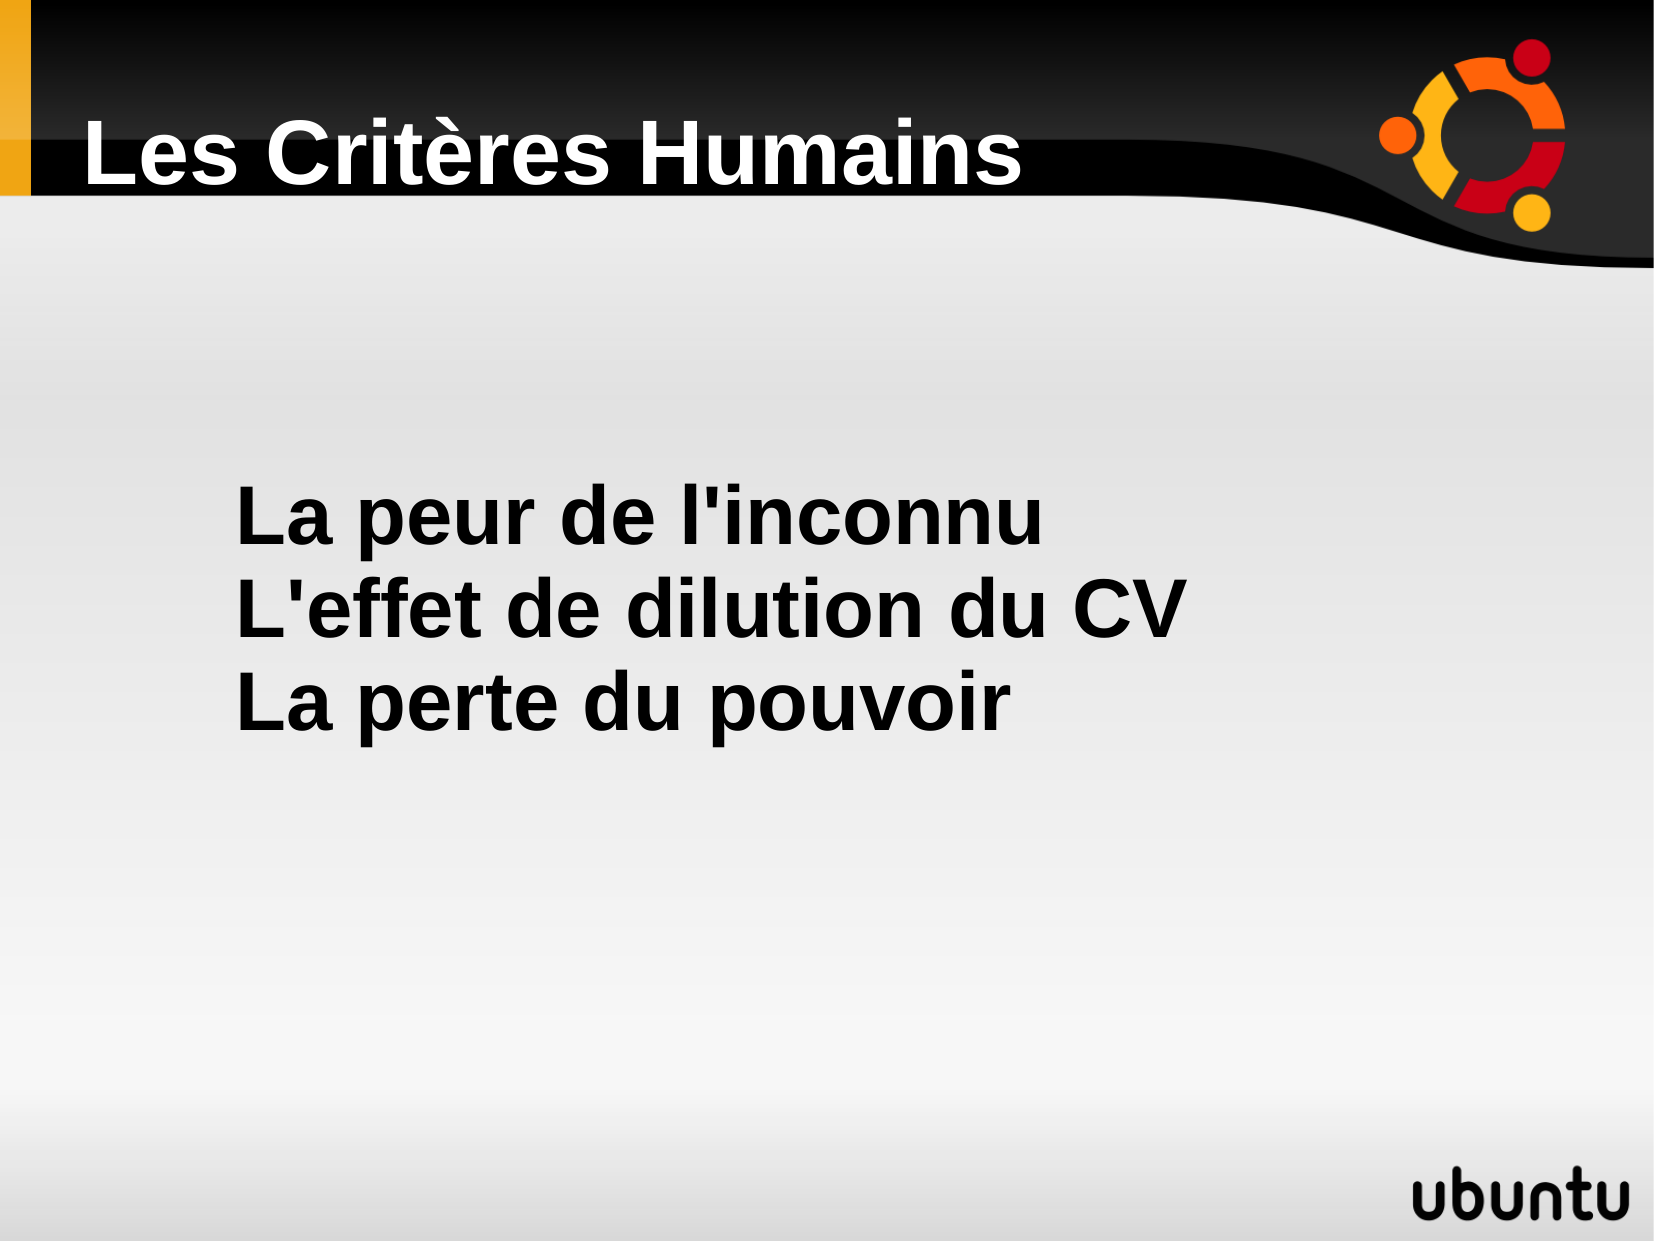

# Les Critères Humains
 La peur de l'inconnu
 L'effet de dilution du CV
 La perte du pouvoir